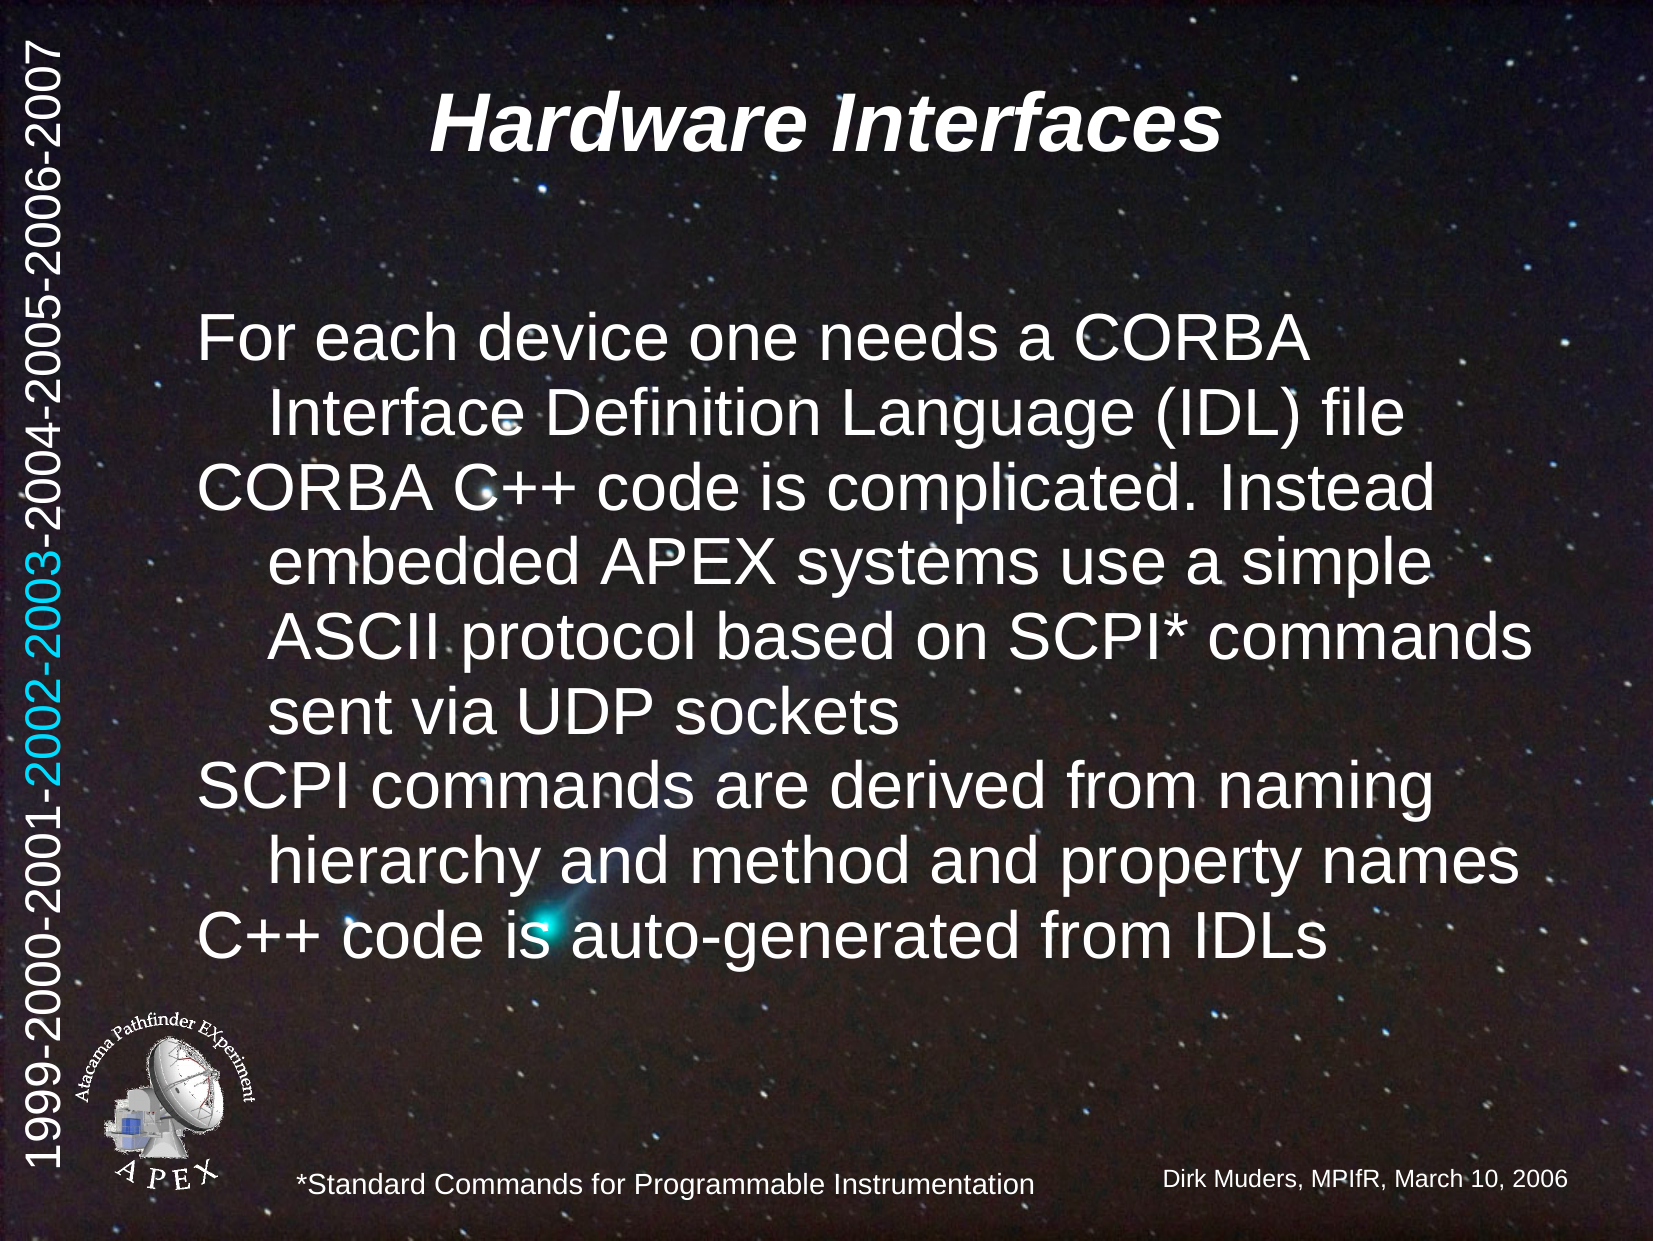

# Hardware Interfaces
1999-2000-2001-2002-2003-2004-2005-2006-2007
For each device one needs a CORBA Interface Definition Language (IDL) file
CORBA C++ code is complicated. Instead embedded APEX systems use a simple ASCII protocol based on SCPI* commands sent via UDP sockets
SCPI commands are derived from naming hierarchy and method and property names
C++ code is auto-generated from IDLs
*Standard Commands for Programmable Instrumentation